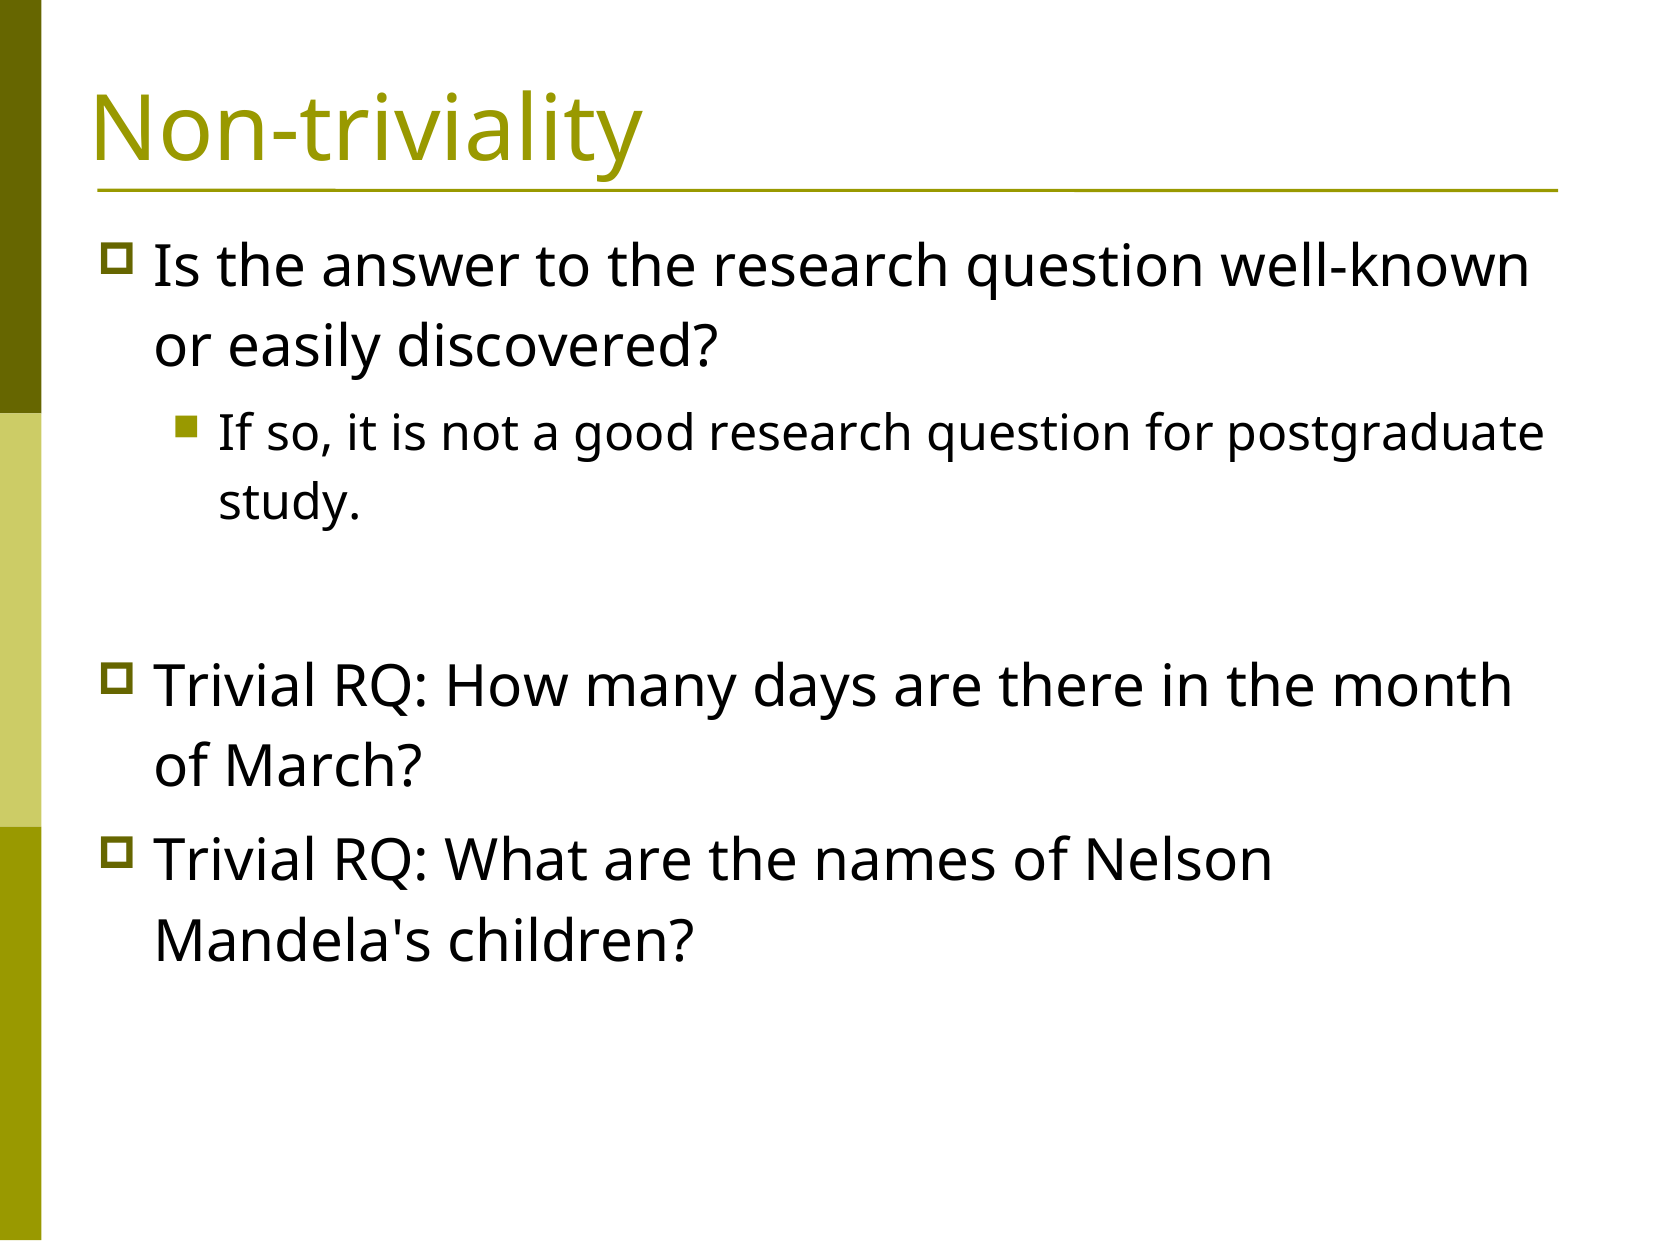

# Non-triviality
Is the answer to the research question well-known or easily discovered?
If so, it is not a good research question for postgraduate study.
Trivial RQ: How many days are there in the month of March?
Trivial RQ: What are the names of Nelson Mandela's children?